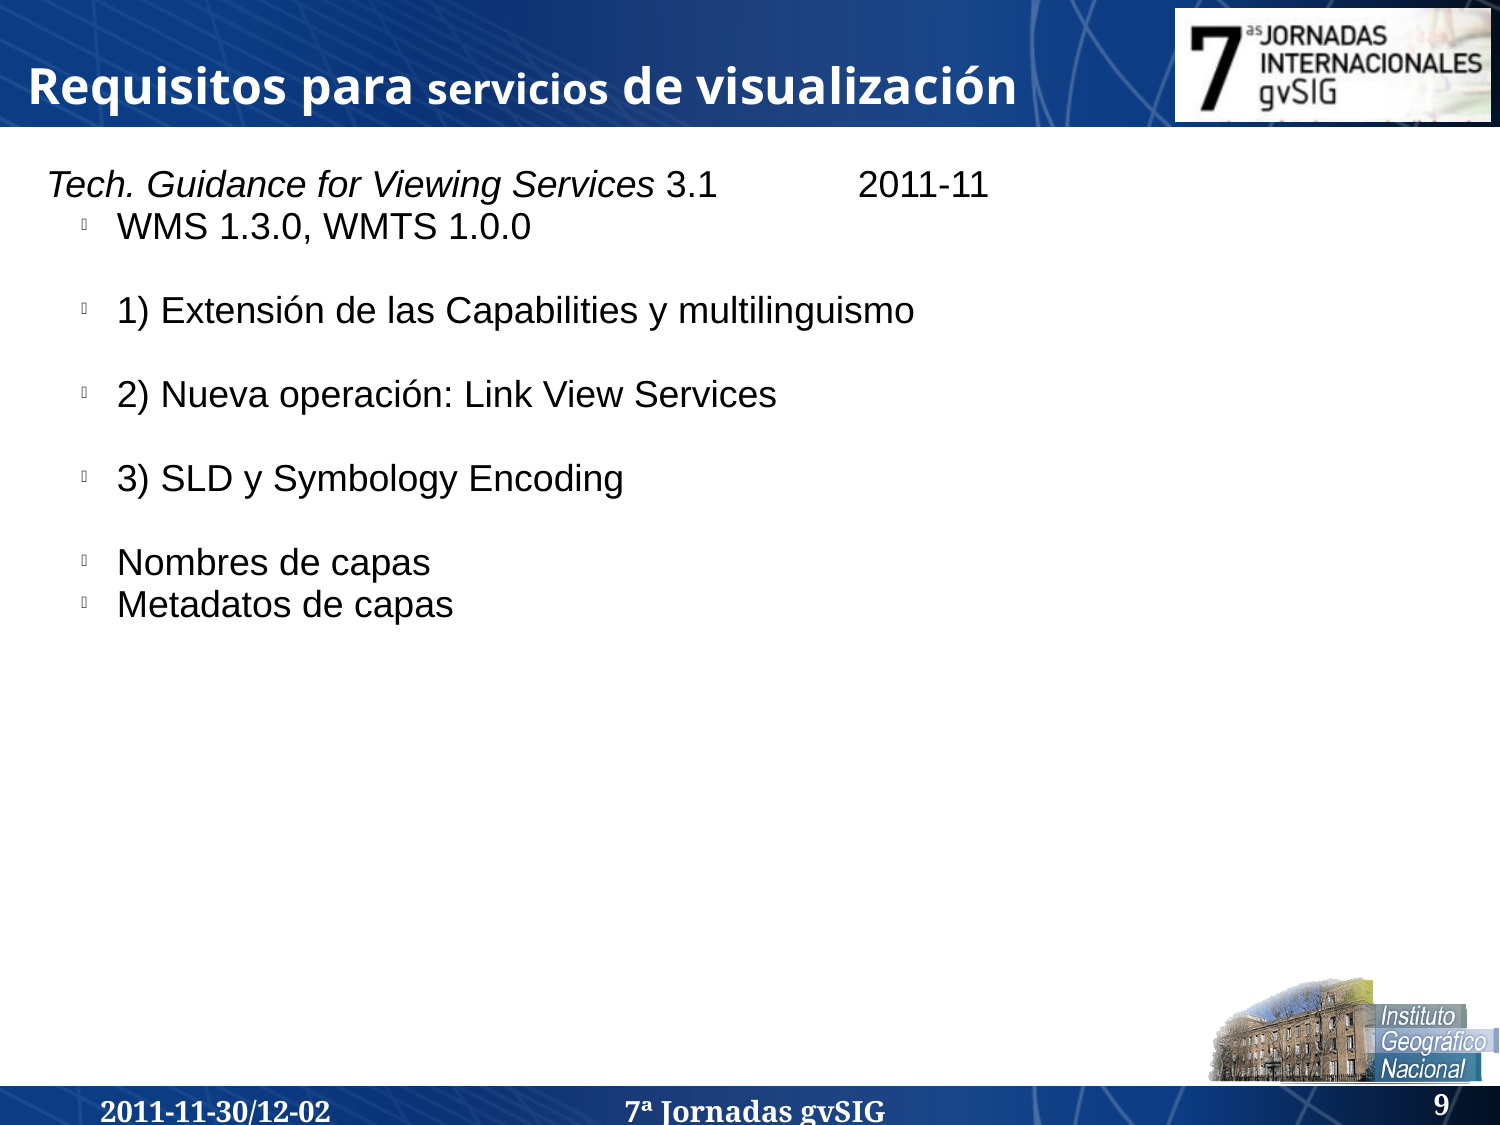

Requisitos para servicios de visualización
Tech. Guidance for Viewing Services 3.1		2011-11
WMS 1.3.0, WMTS 1.0.0
1) Extensión de las Capabilities y multilinguismo
2) Nueva operación: Link View Services
3) SLD y Symbology Encoding
Nombres de capas
Metadatos de capas